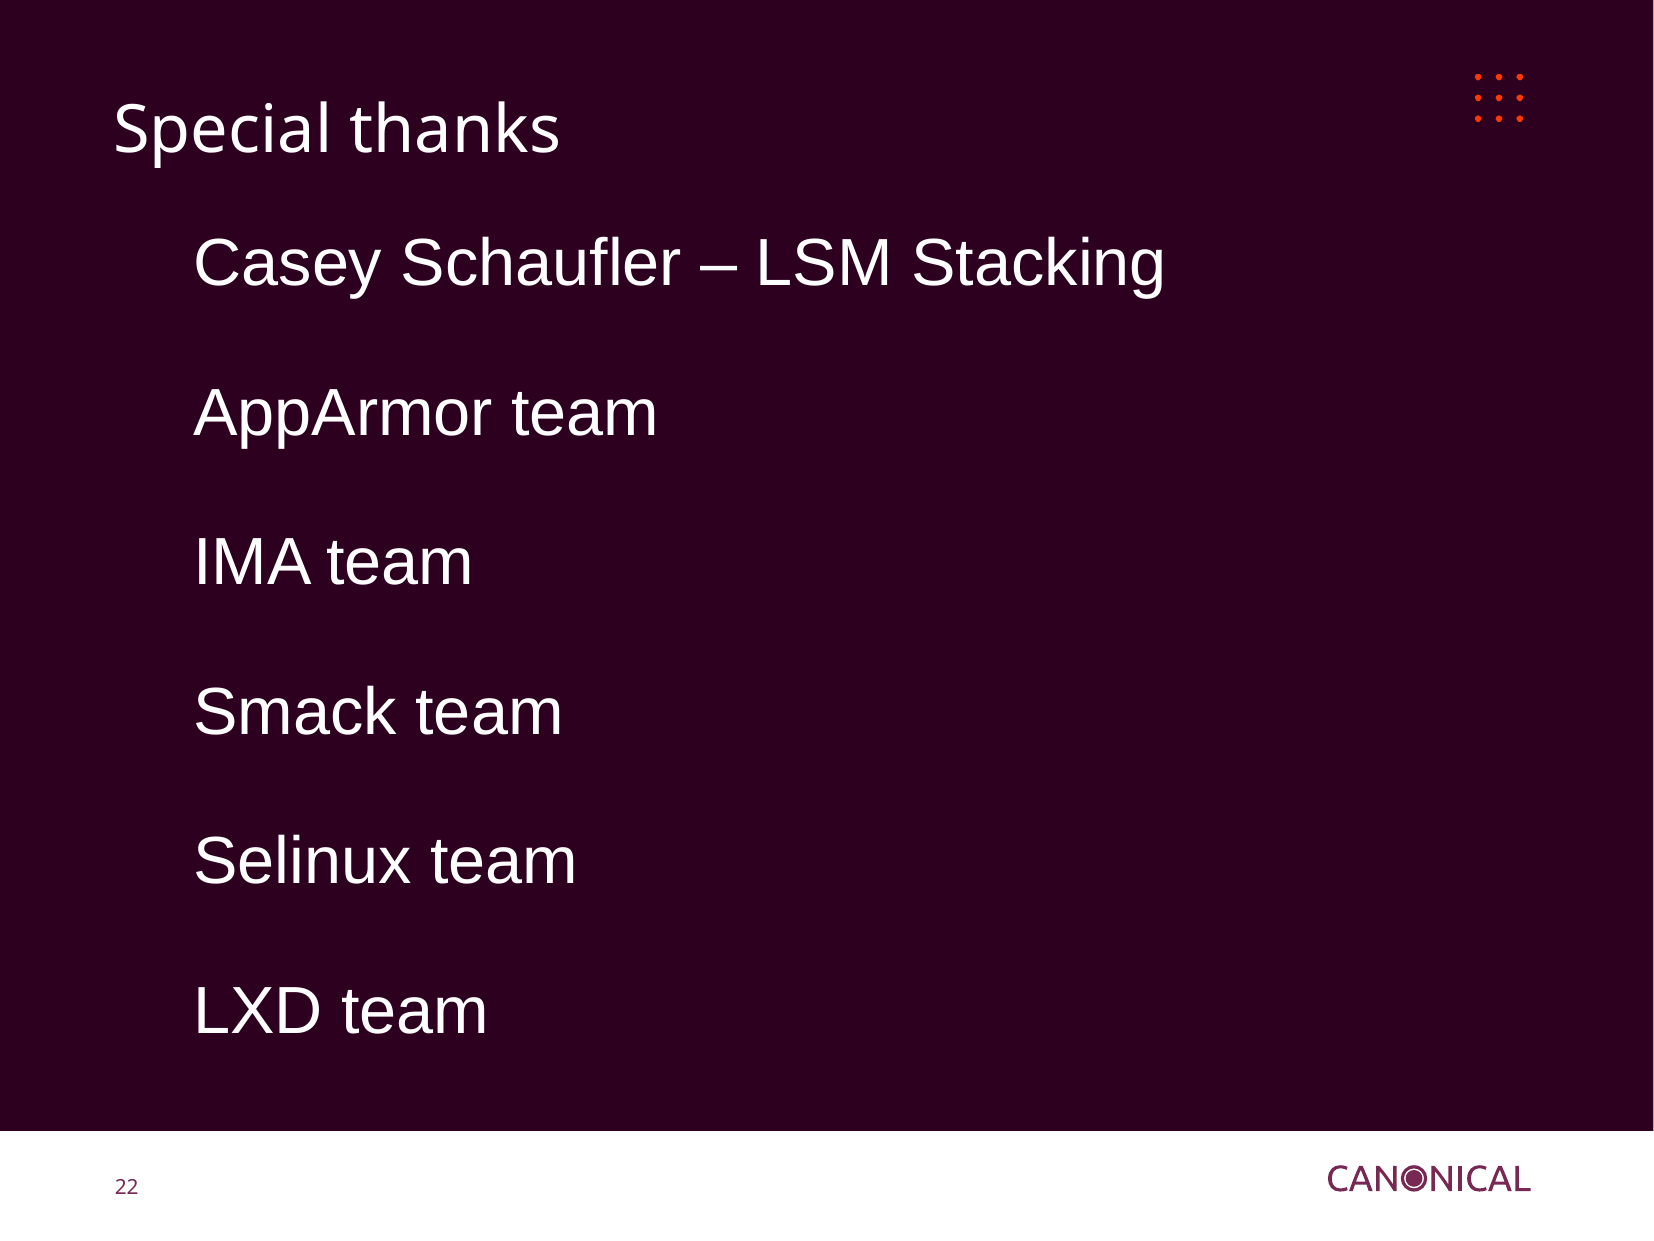

# Special thanks
Casey Schaufler – LSM Stacking
AppArmor team
IMA team
Smack team
Selinux team
LXD team